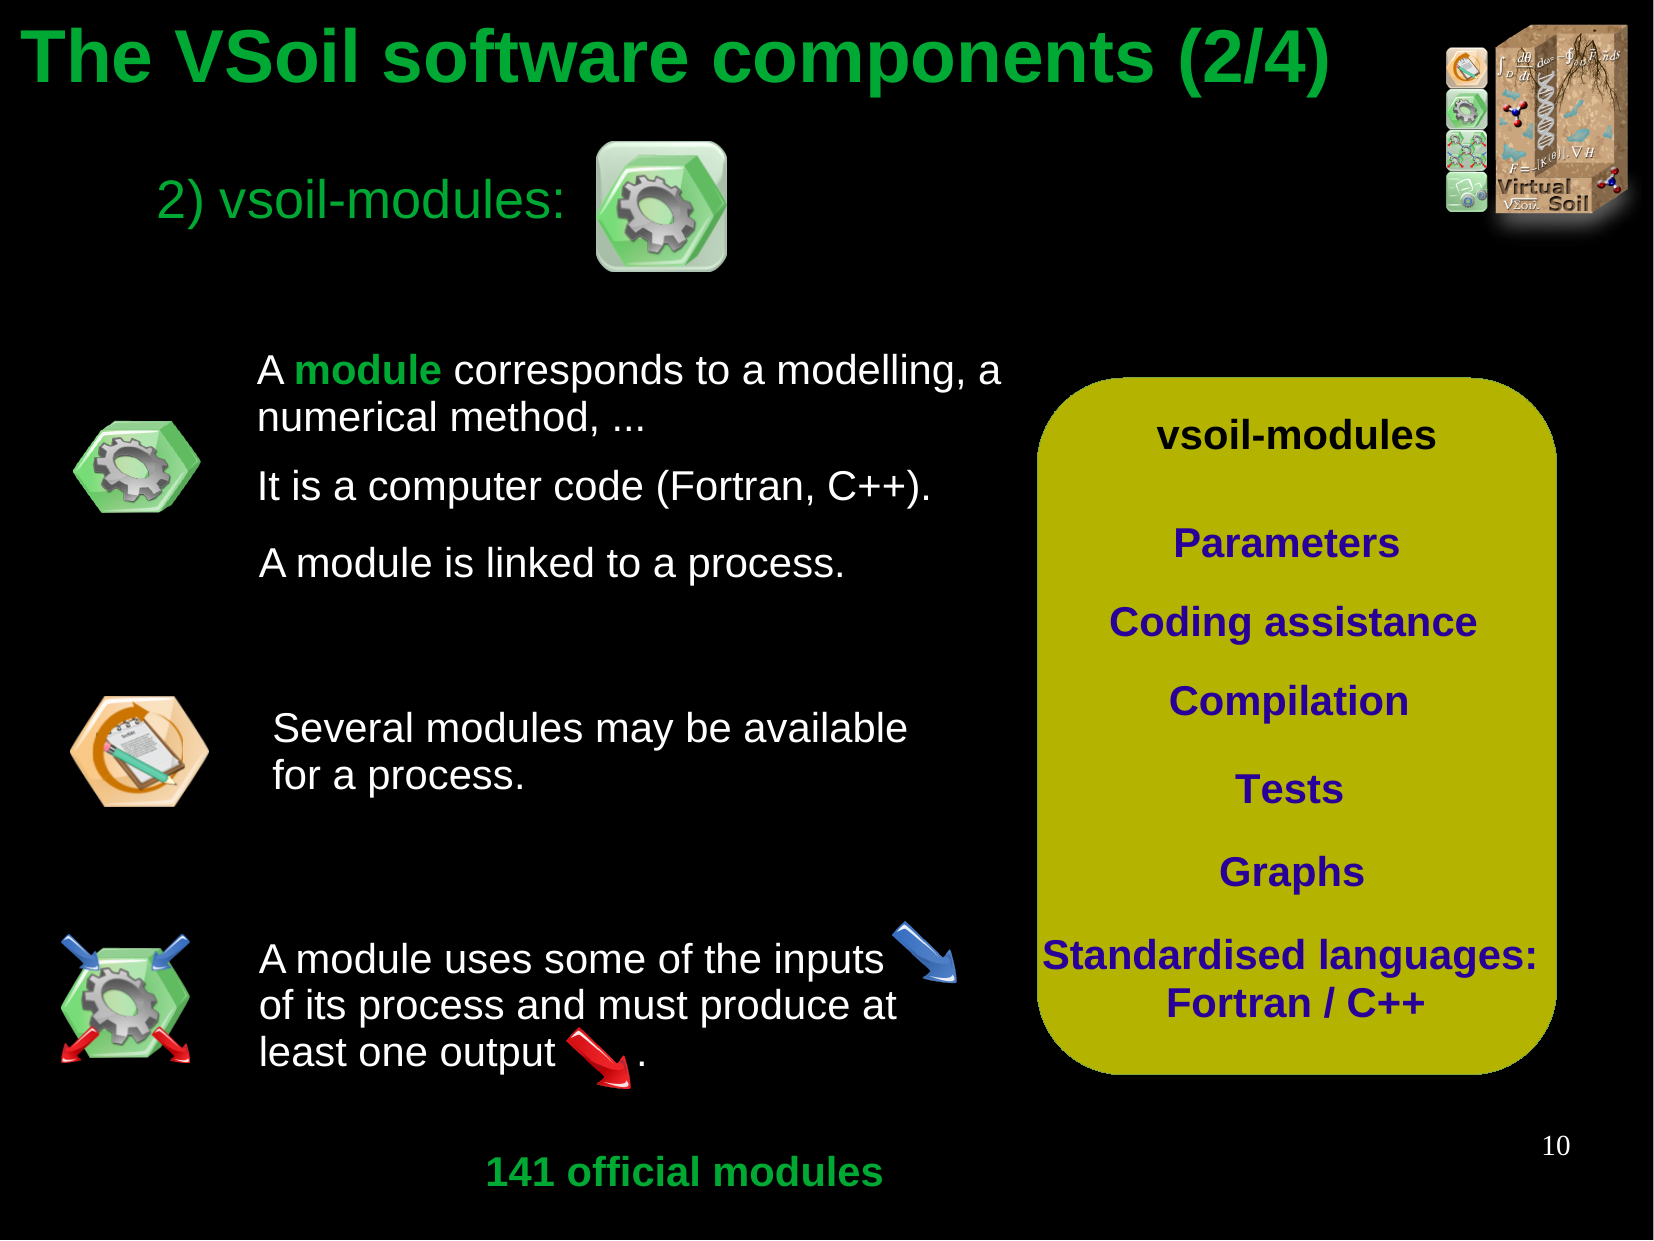

The VSoil software components (2/4)
# 2) vsoil-modules:
A module corresponds to a modelling, a numerical method, ...
vsoil-modules
Parameters
Coding assistance
Compilation
Tests
Graphs
Standardised languages:
Fortran / C++
It is a computer code (Fortran, C++).
A module is linked to a process.
Several modules may be available for a process.
A module uses some of the inputs
of its process and must produce at least one output .
10
141 official modules